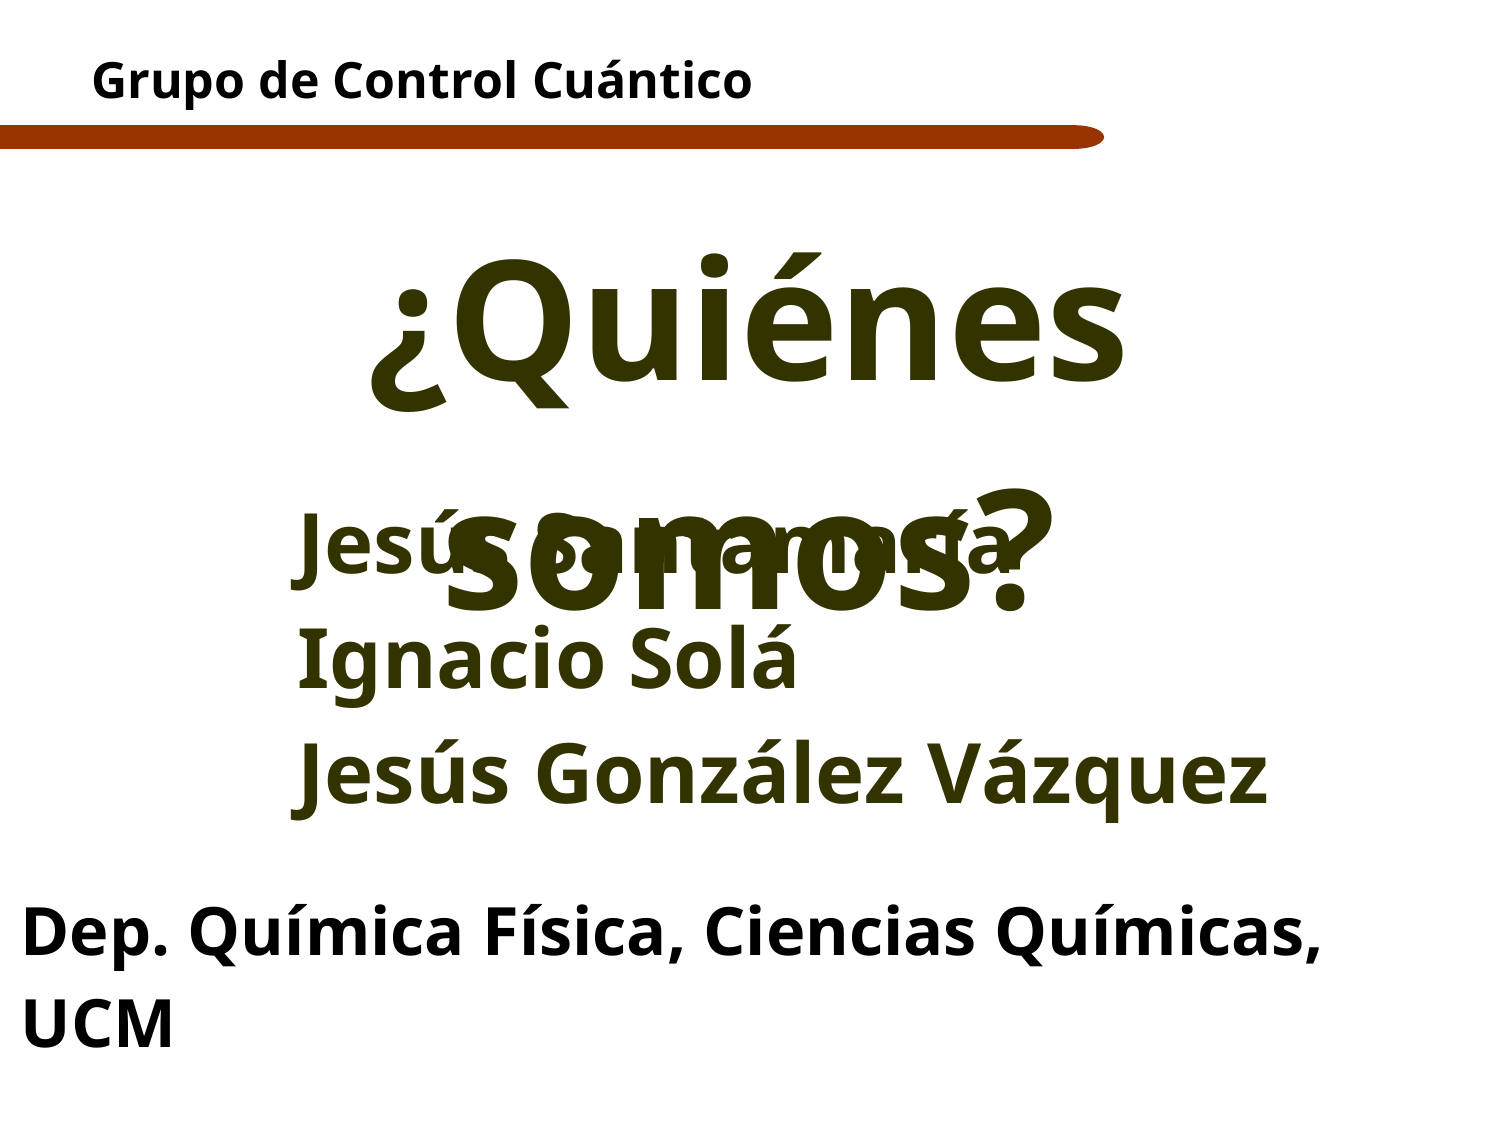

Grupo de Control Cuántico
¿Quiénes somos?
		Jesús Santamaría
		Ignacio Solá
		Jesús González Vázquez
Dep. Química Física, Ciencias Químicas, UCM